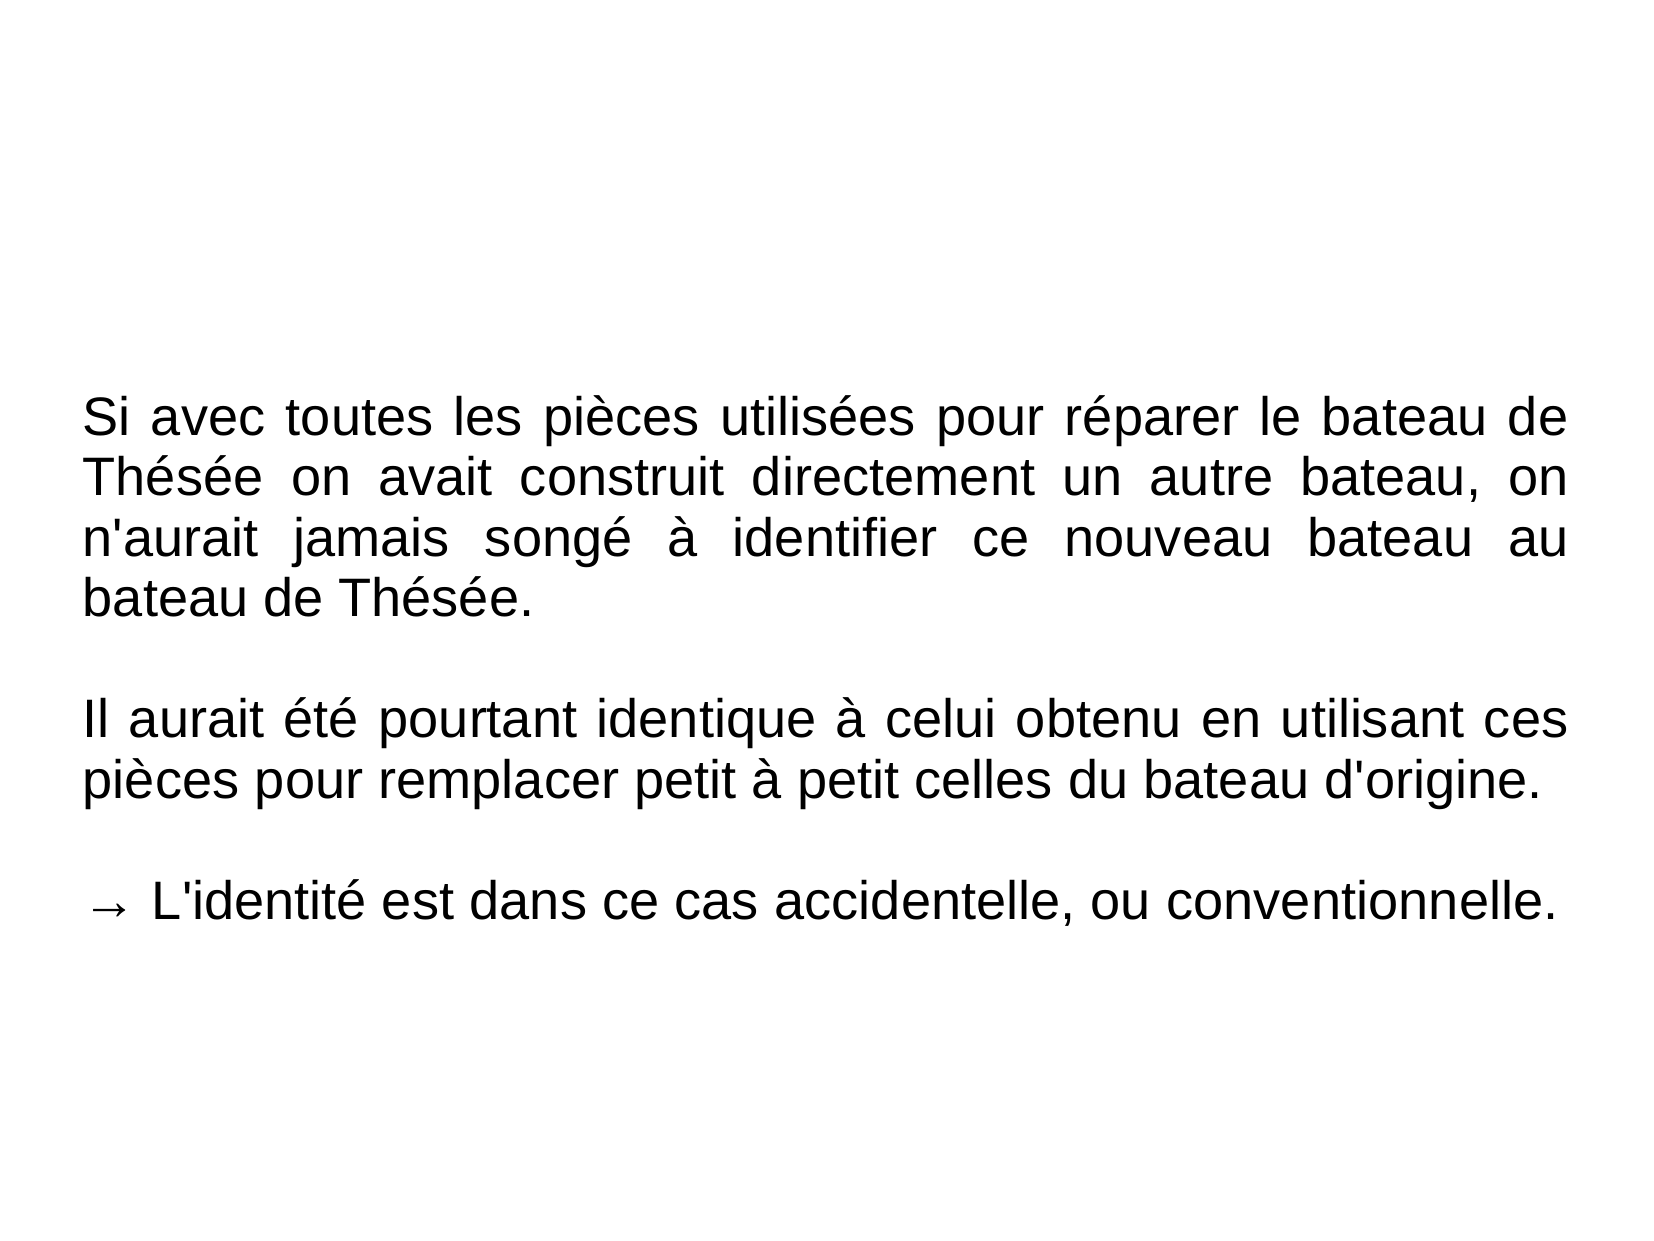

# Si avec toutes les pièces utilisées pour réparer le bateau de Thésée on avait construit directement un autre bateau, on n'aurait jamais songé à identifier ce nouveau bateau au bateau de Thésée.
Il aurait été pourtant identique à celui obtenu en utilisant ces pièces pour remplacer petit à petit celles du bateau d'origine.
→ L'identité est dans ce cas accidentelle, ou conventionnelle.